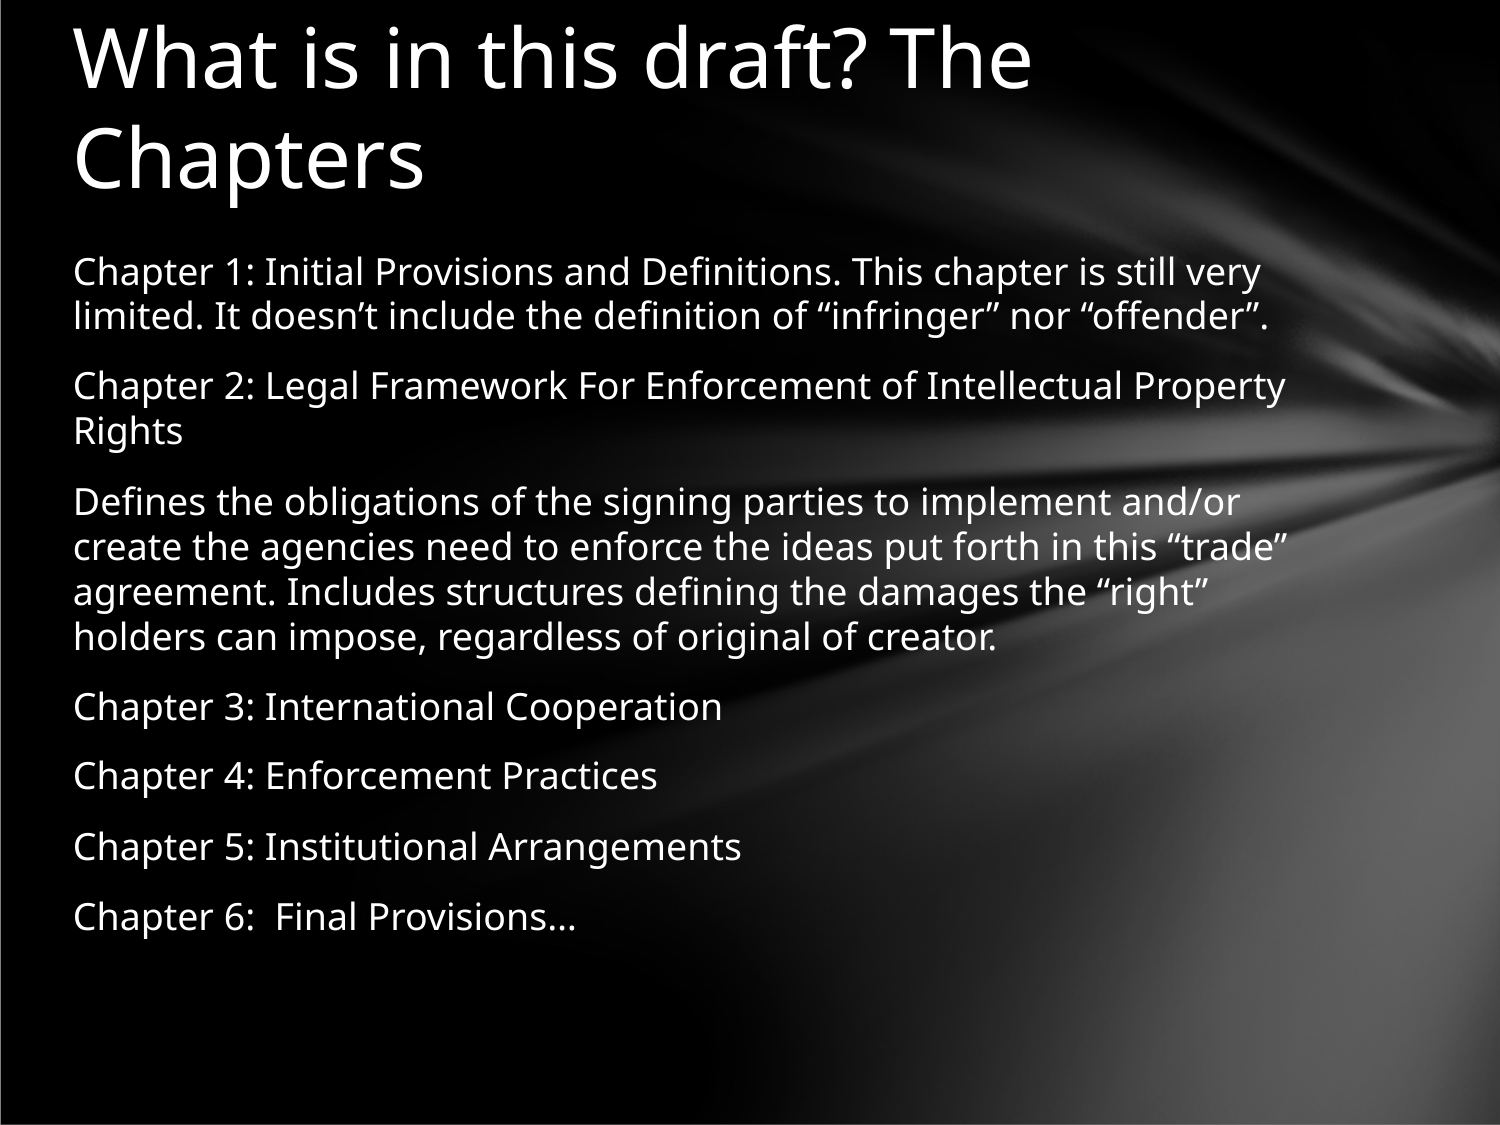

What is in this draft? The Chapters
# Chapter 1: Initial Provisions and Definitions. This chapter is still very limited. It doesn’t include the definition of “infringer” nor “offender”.
Chapter 2: Legal Framework For Enforcement of Intellectual Property Rights
Defines the obligations of the signing parties to implement and/or create the agencies need to enforce the ideas put forth in this “trade” agreement. Includes structures defining the damages the “right” holders can impose, regardless of original of creator.
Chapter 3: International Cooperation
Chapter 4: Enforcement Practices
Chapter 5: Institutional Arrangements
Chapter 6: Final Provisions…